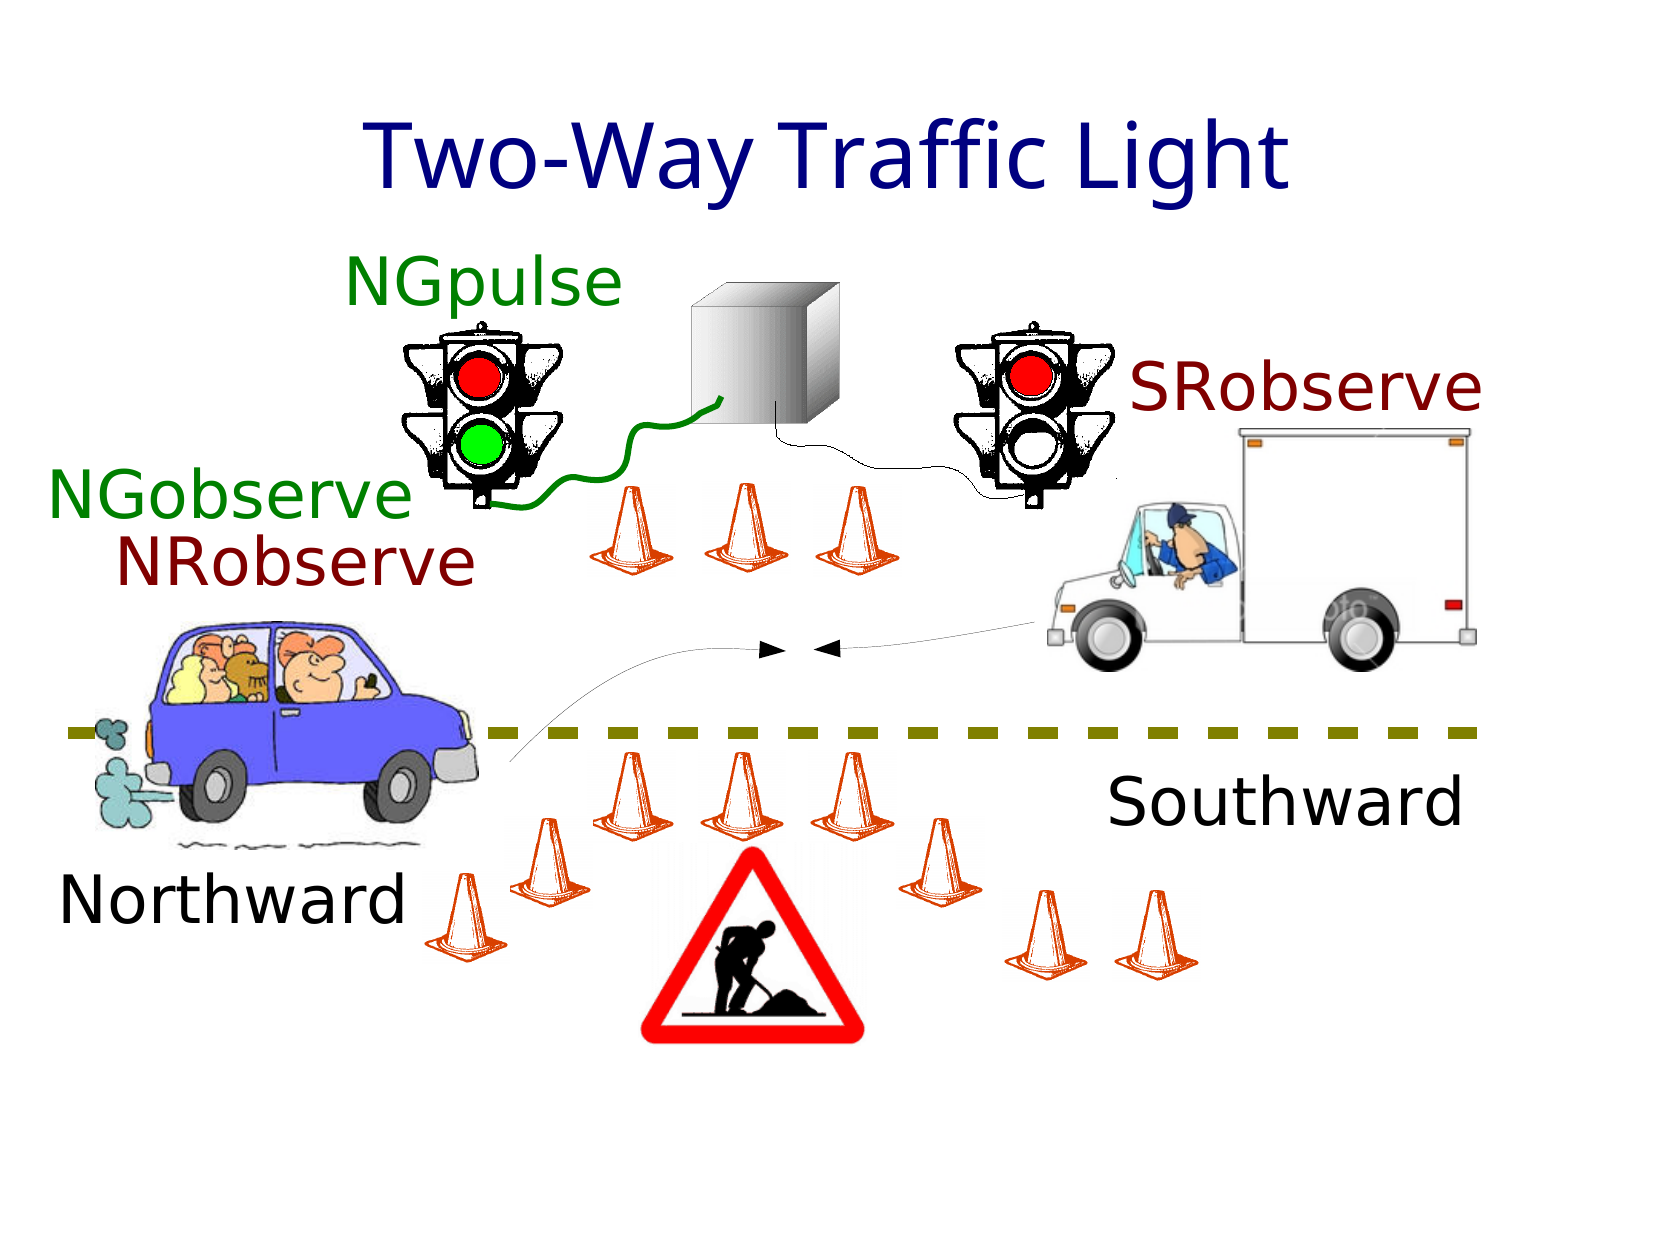

# Two-Way Traffic Light
NGpulse
SRobserve
NGobserve
NRobserve
Southward
Northward